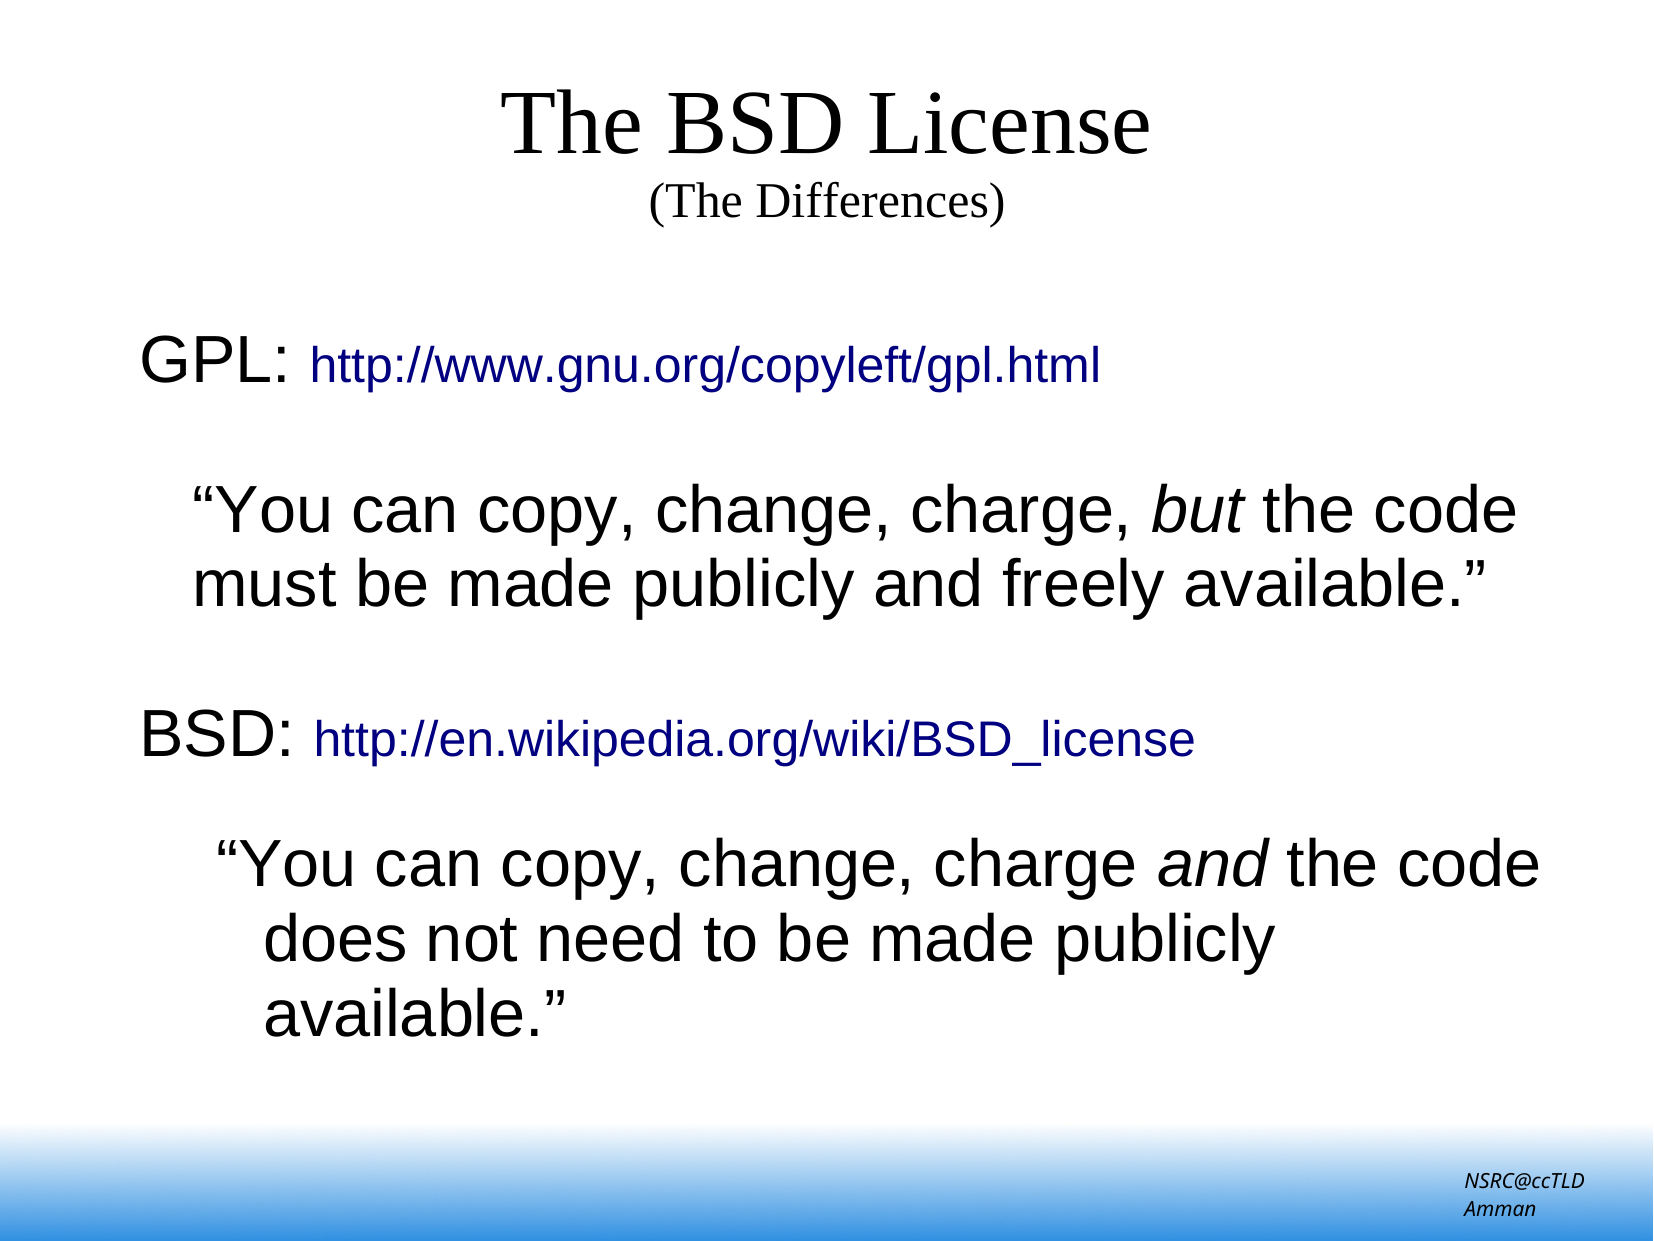

# The BSD License (The Differences)
GPL: http://www.gnu.org/copyleft/gpl.html
“You can copy, change, charge, but the code must be made publicly and freely available.”
BSD: http://en.wikipedia.org/wiki/BSD_license
“You can copy, change, charge and the code does not need to be made publicly available.”